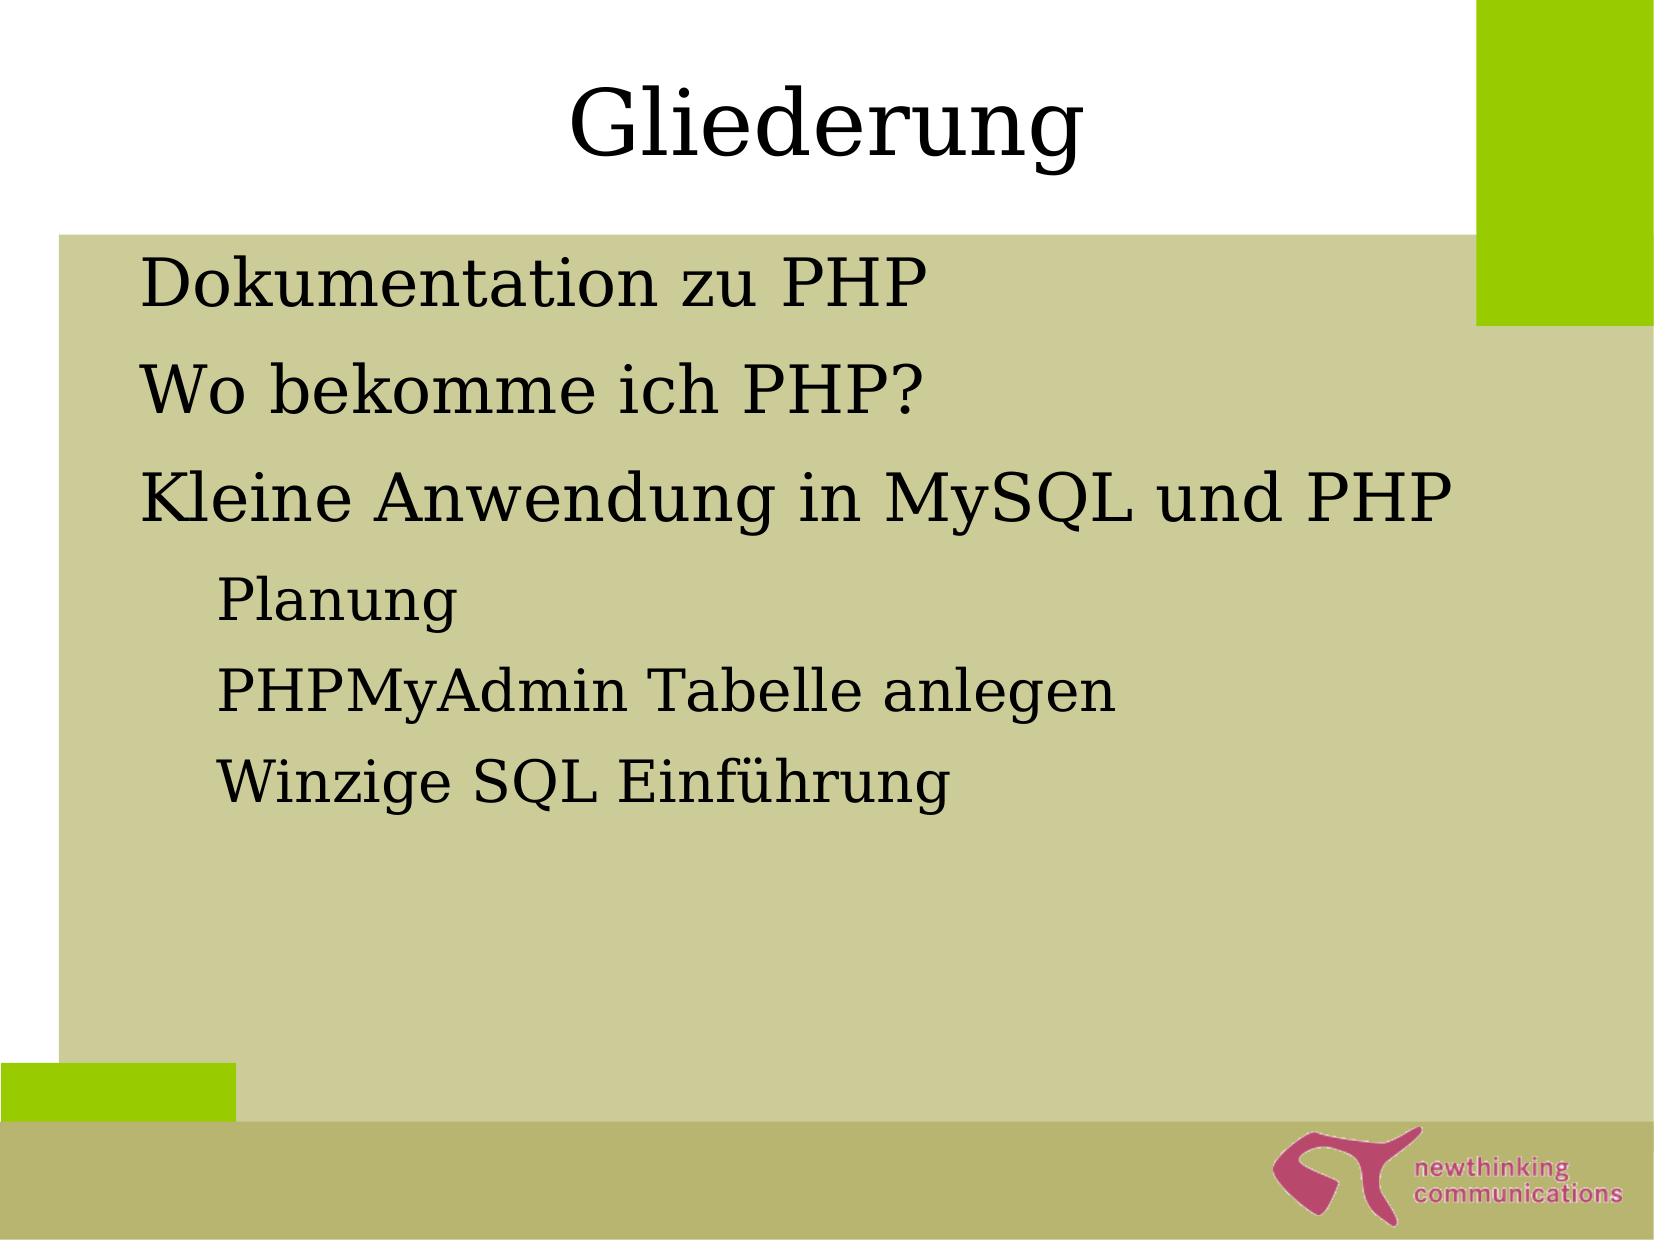

# Gliederung
Dokumentation zu PHP
Wo bekomme ich PHP?
Kleine Anwendung in MySQL und PHP
Planung
PHPMyAdmin Tabelle anlegen
Winzige SQL Einführung